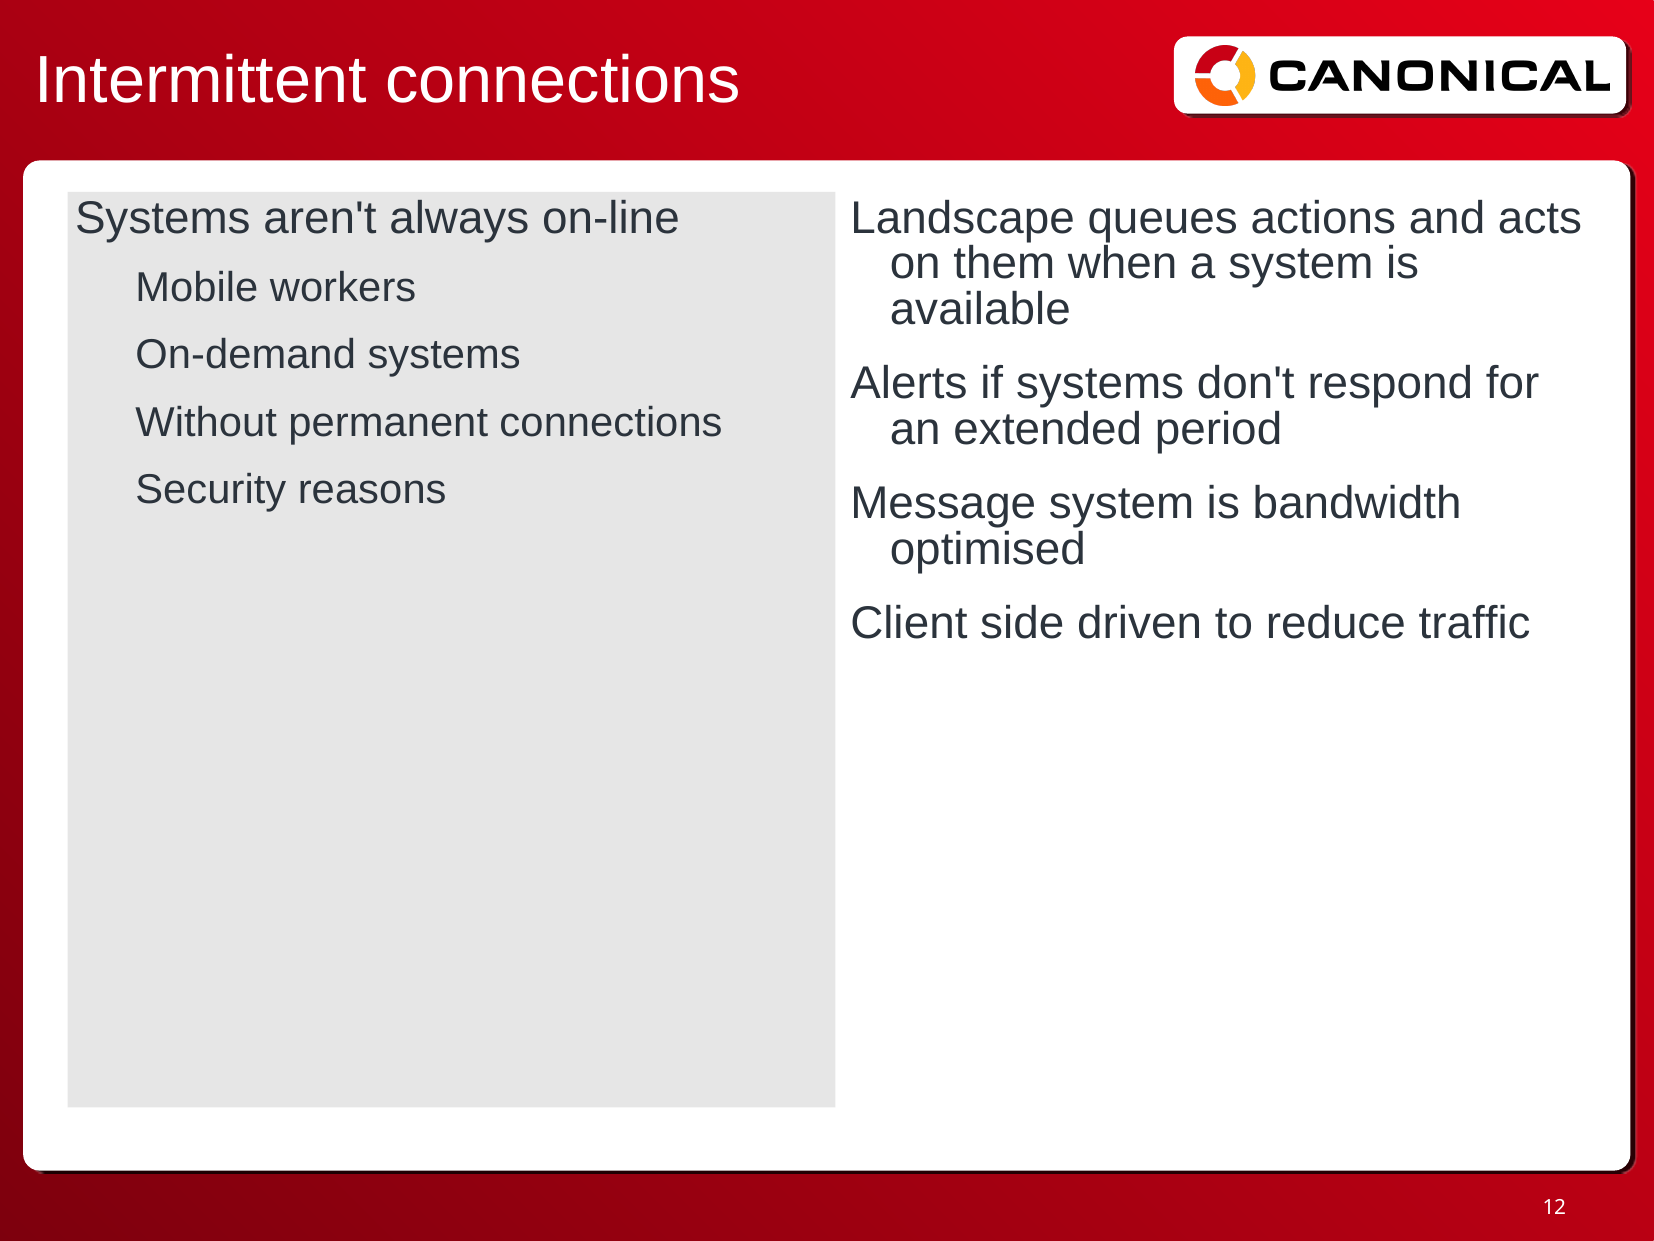

# Intermittent connections
Systems aren't always on-line
Mobile workers
On-demand systems
Without permanent connections
Security reasons
Landscape queues actions and acts on them when a system is available
Alerts if systems don't respond for an extended period
Message system is bandwidth optimised
Client side driven to reduce traffic
12